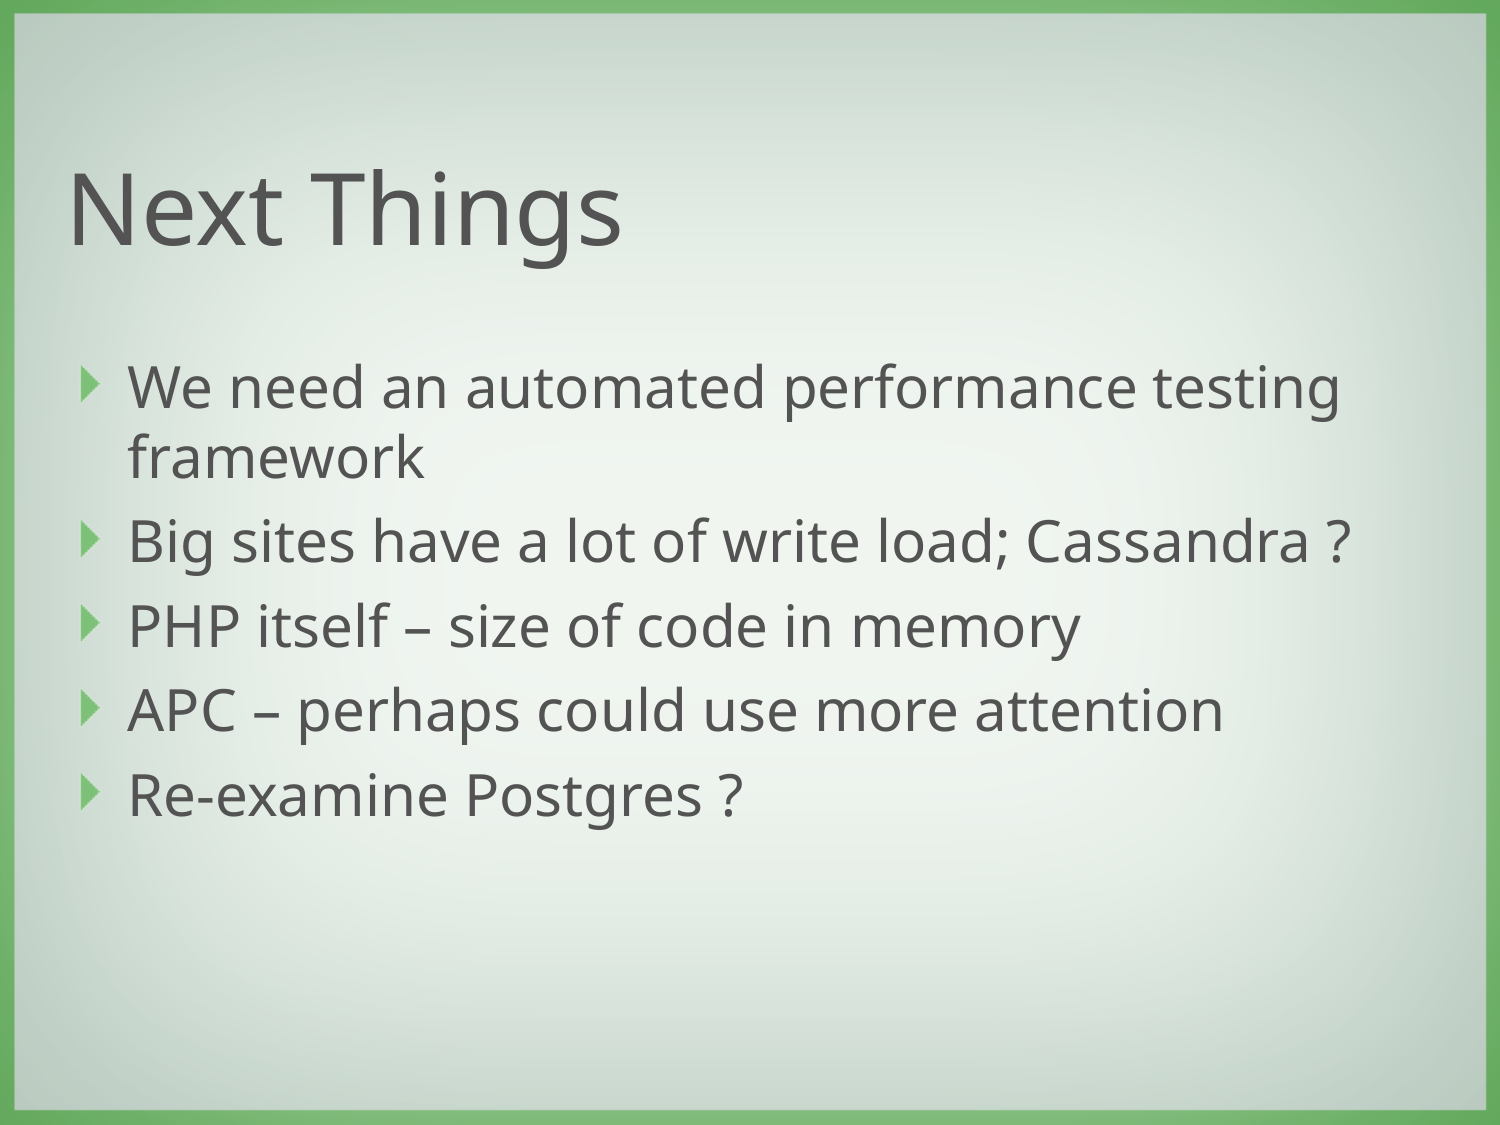

# Next Things
We need an automated performance testing framework
Big sites have a lot of write load; Cassandra ?
PHP itself – size of code in memory
APC – perhaps could use more attention
Re-examine Postgres ?